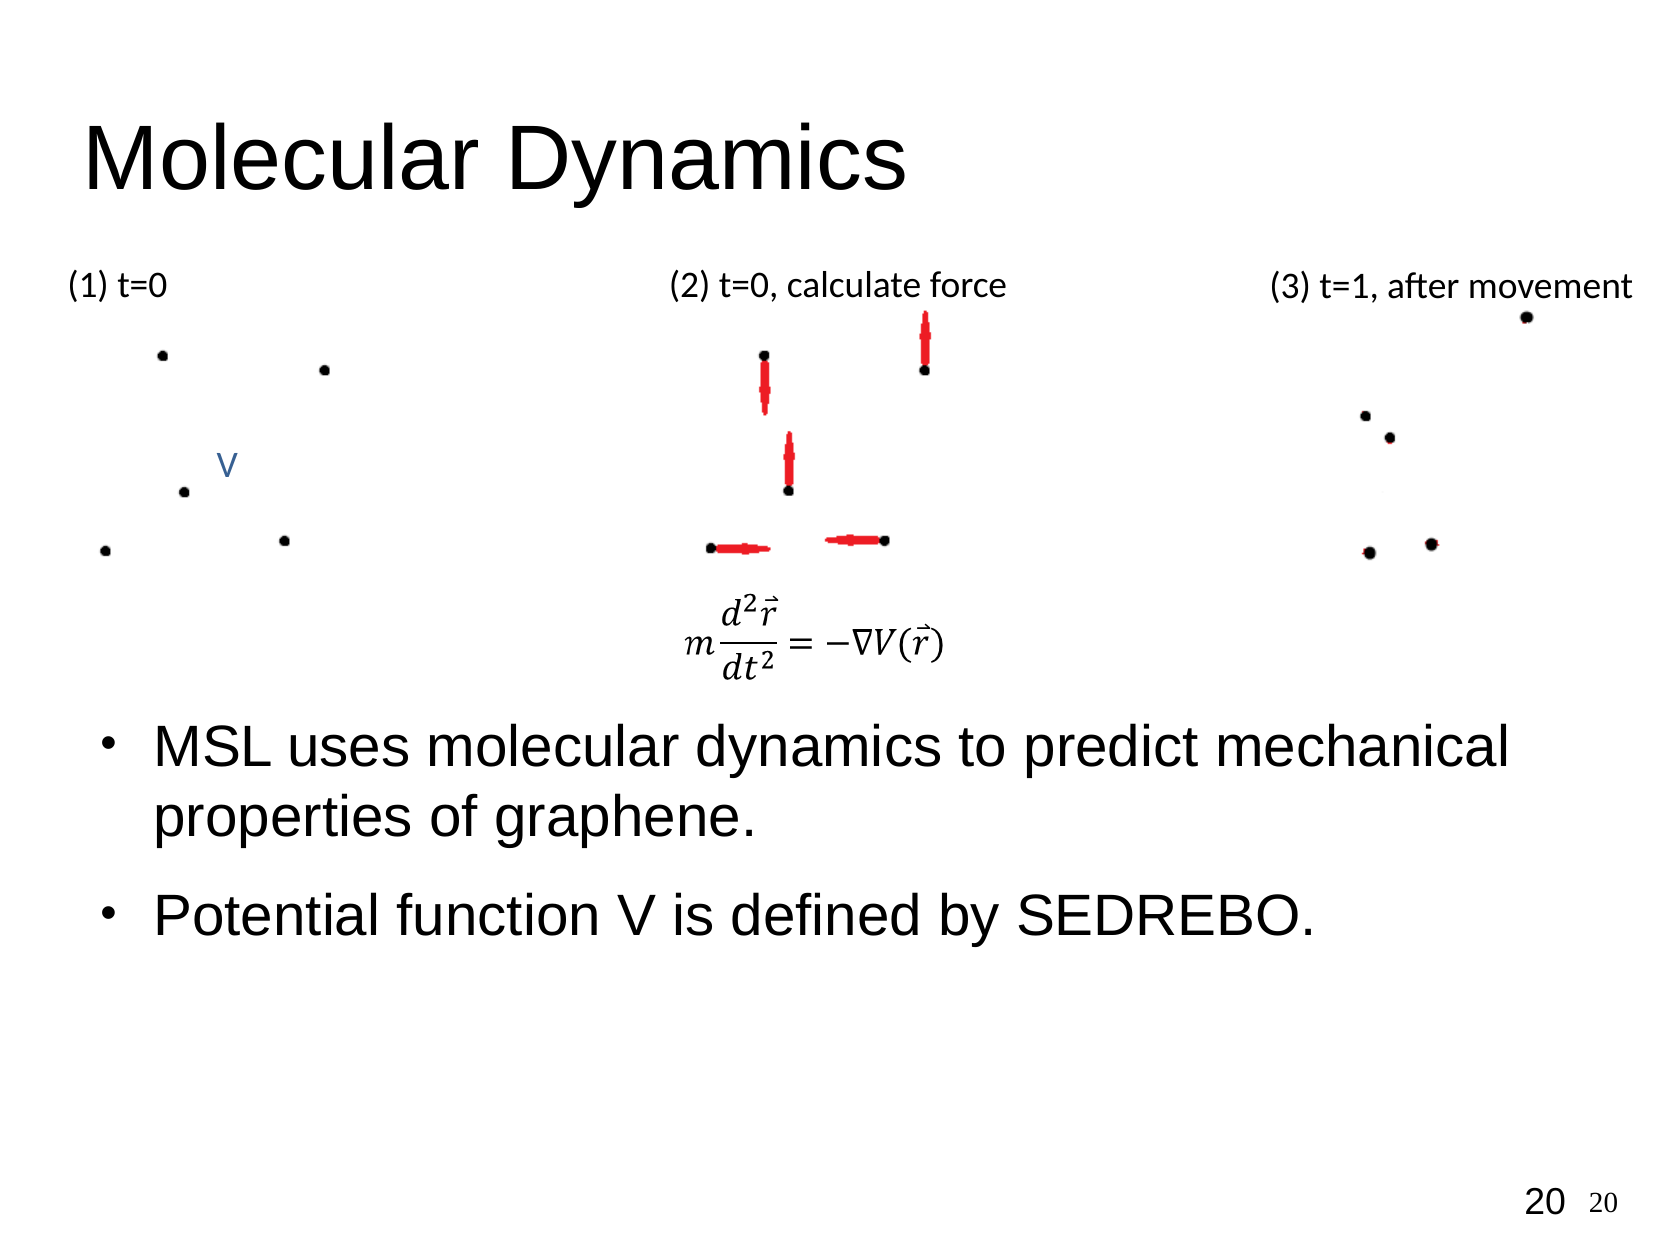

# Molecular Dynamics
(2) t=0, calculate force
(1) t=0
(3) t=1, after movement
V
MSL uses molecular dynamics to predict mechanical properties of graphene.
Potential function V is defined by SEDREBO.